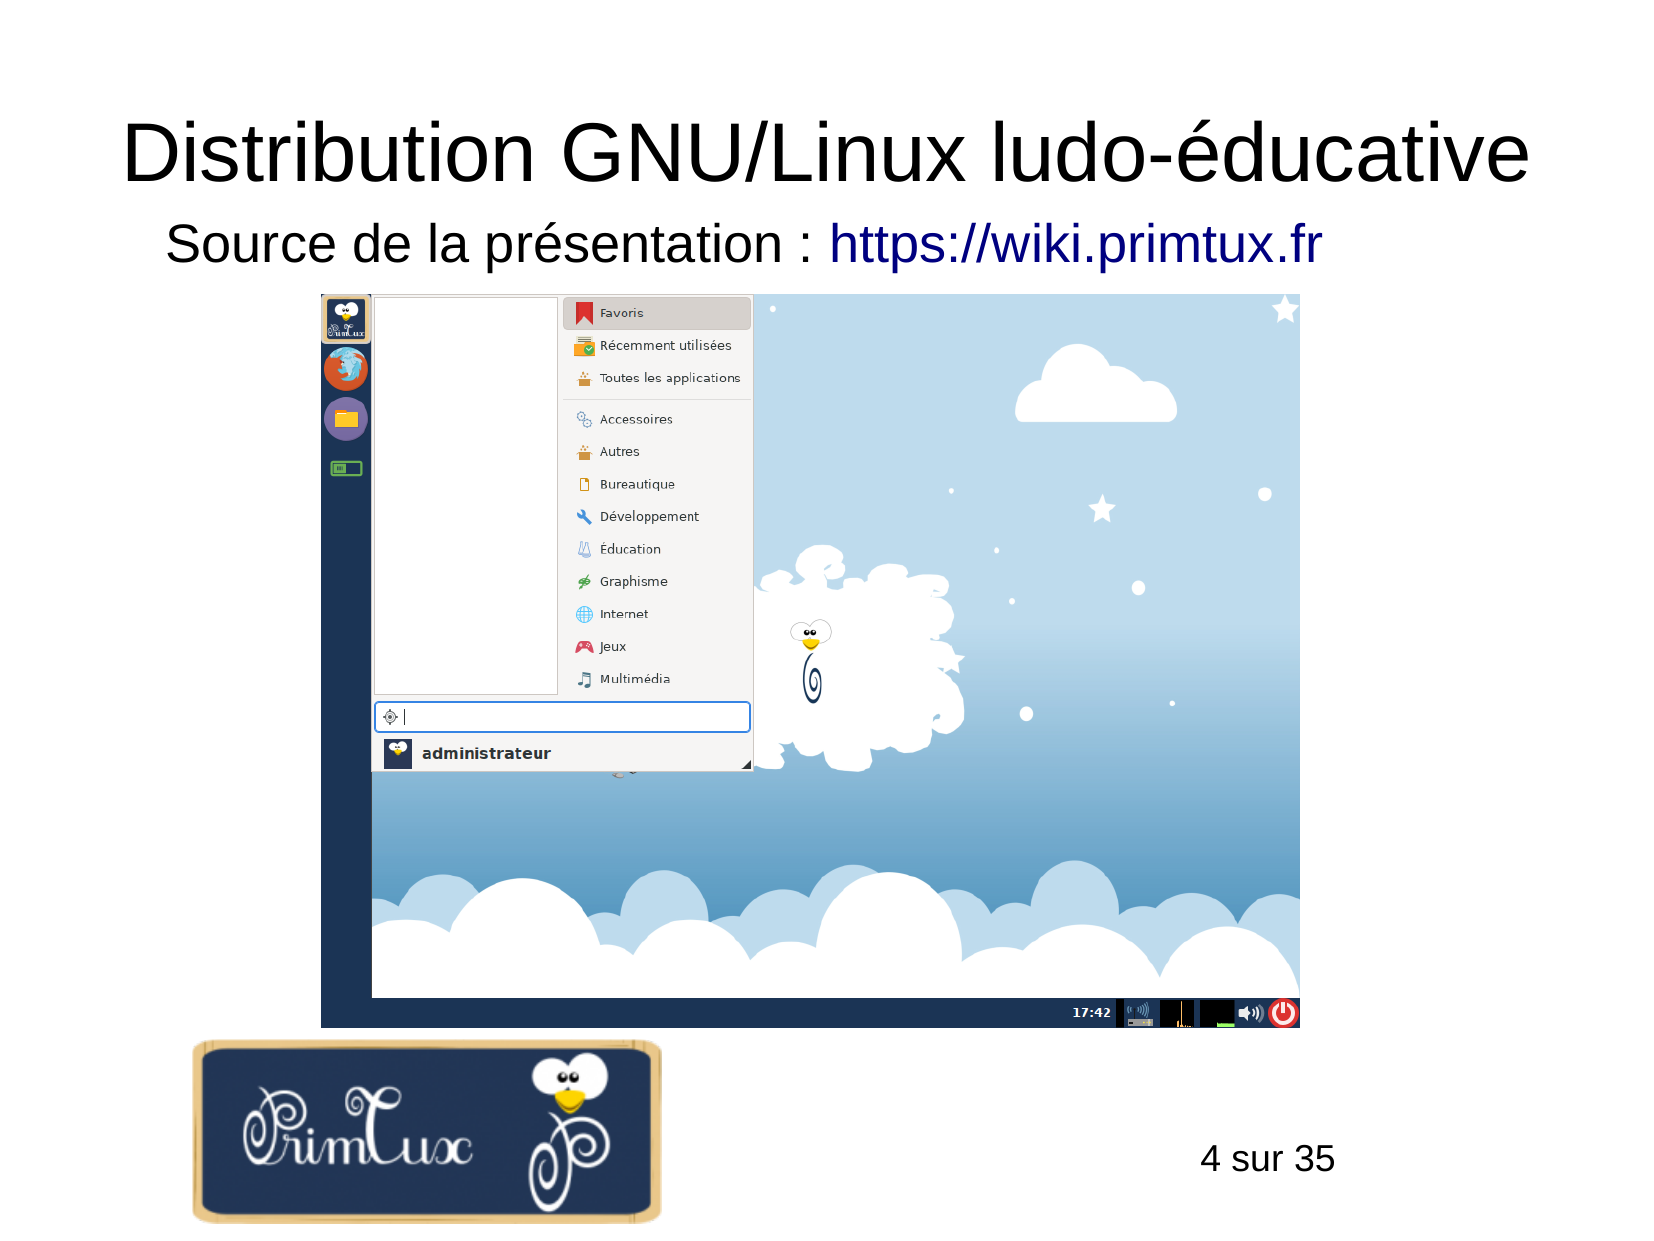

# Distribution GNU/Linux ludo-éducative
Source de la présentation : https://wiki.primtux.fr